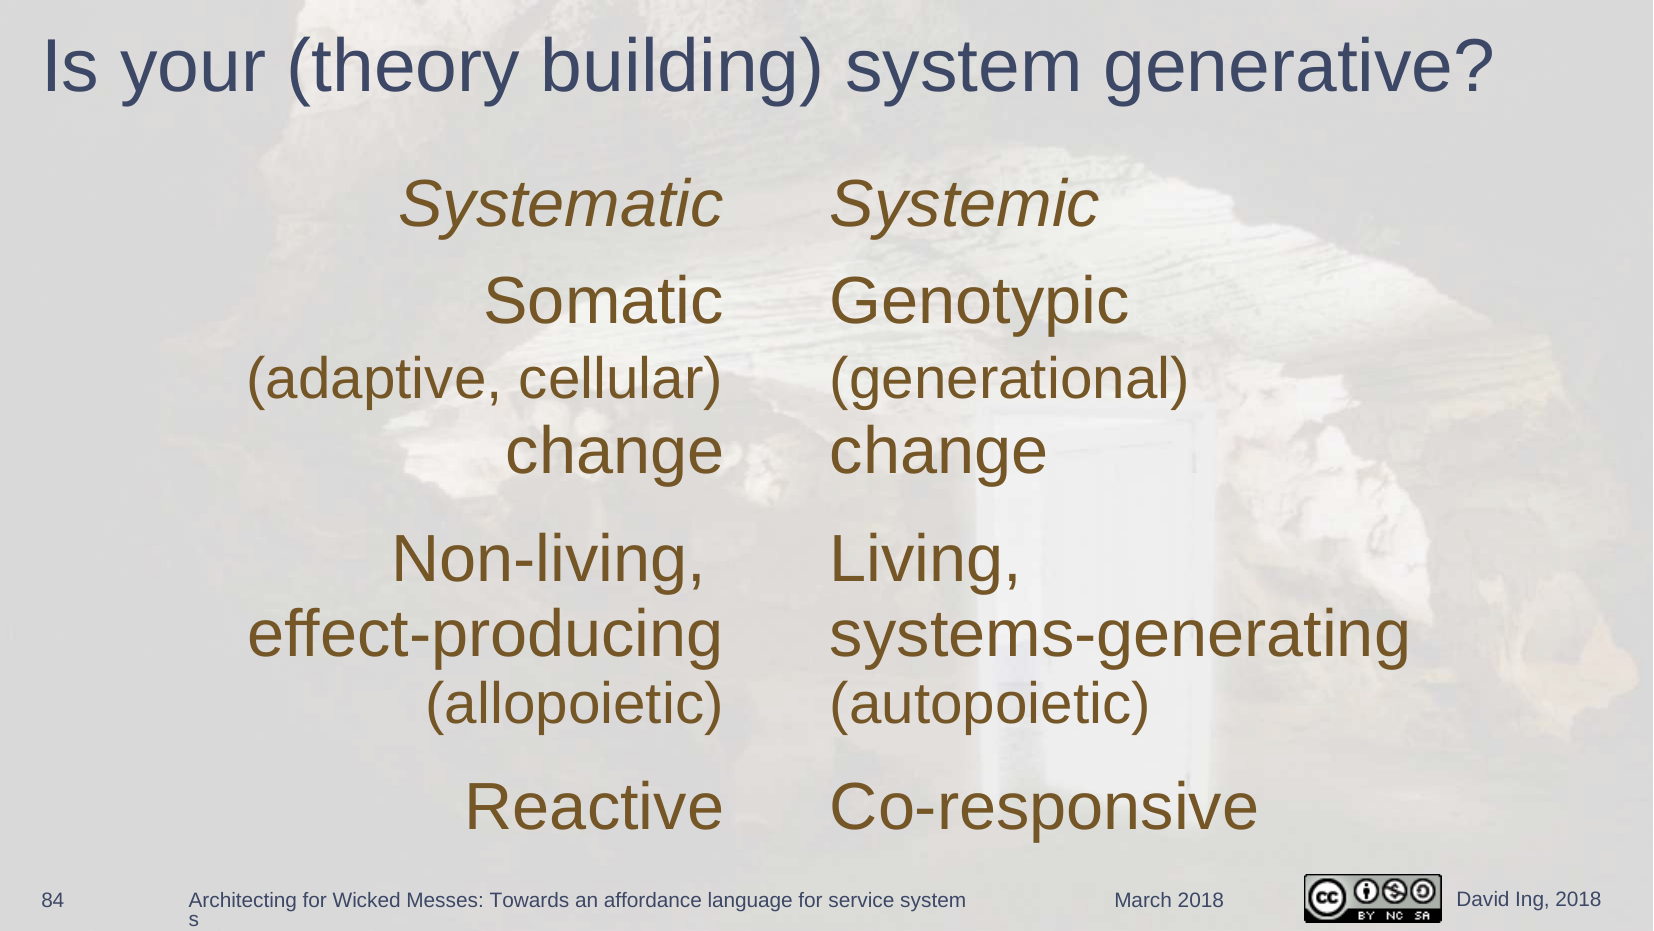

# Is your (theory building) system generative?
| Systematic | | Systemic |
| --- | --- | --- |
| Somatic (adaptive, cellular) change | | Genotypic (generational) change |
| Non-living, effect-producing (allopoietic) | | Living, systems-generating (autopoietic) |
| Reactive | | Co-responsive |
Architecting for Wicked Messes: Towards an affordance language for service systems
March 2018
84